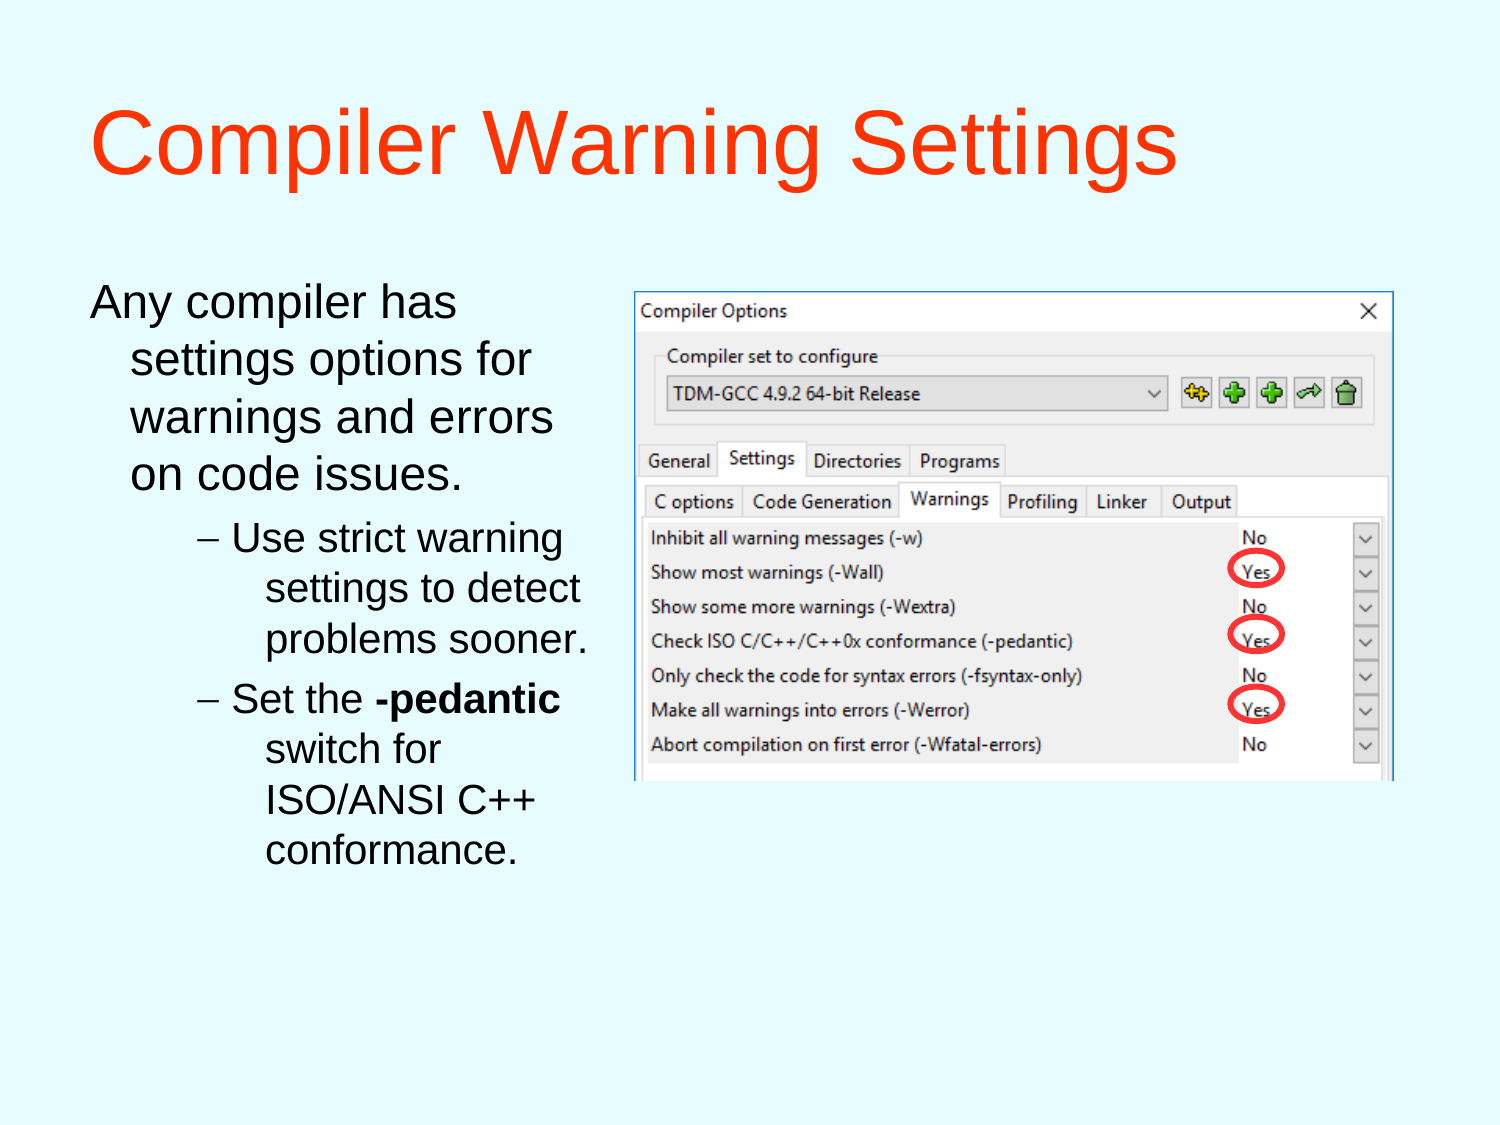

# Compiler Warning Settings
Any compiler has settings options for warnings and errors on code issues.
Use strict warning settings to detect problems sooner.
Set the -pedantic switch for ISO/ANSI C++ conformance.